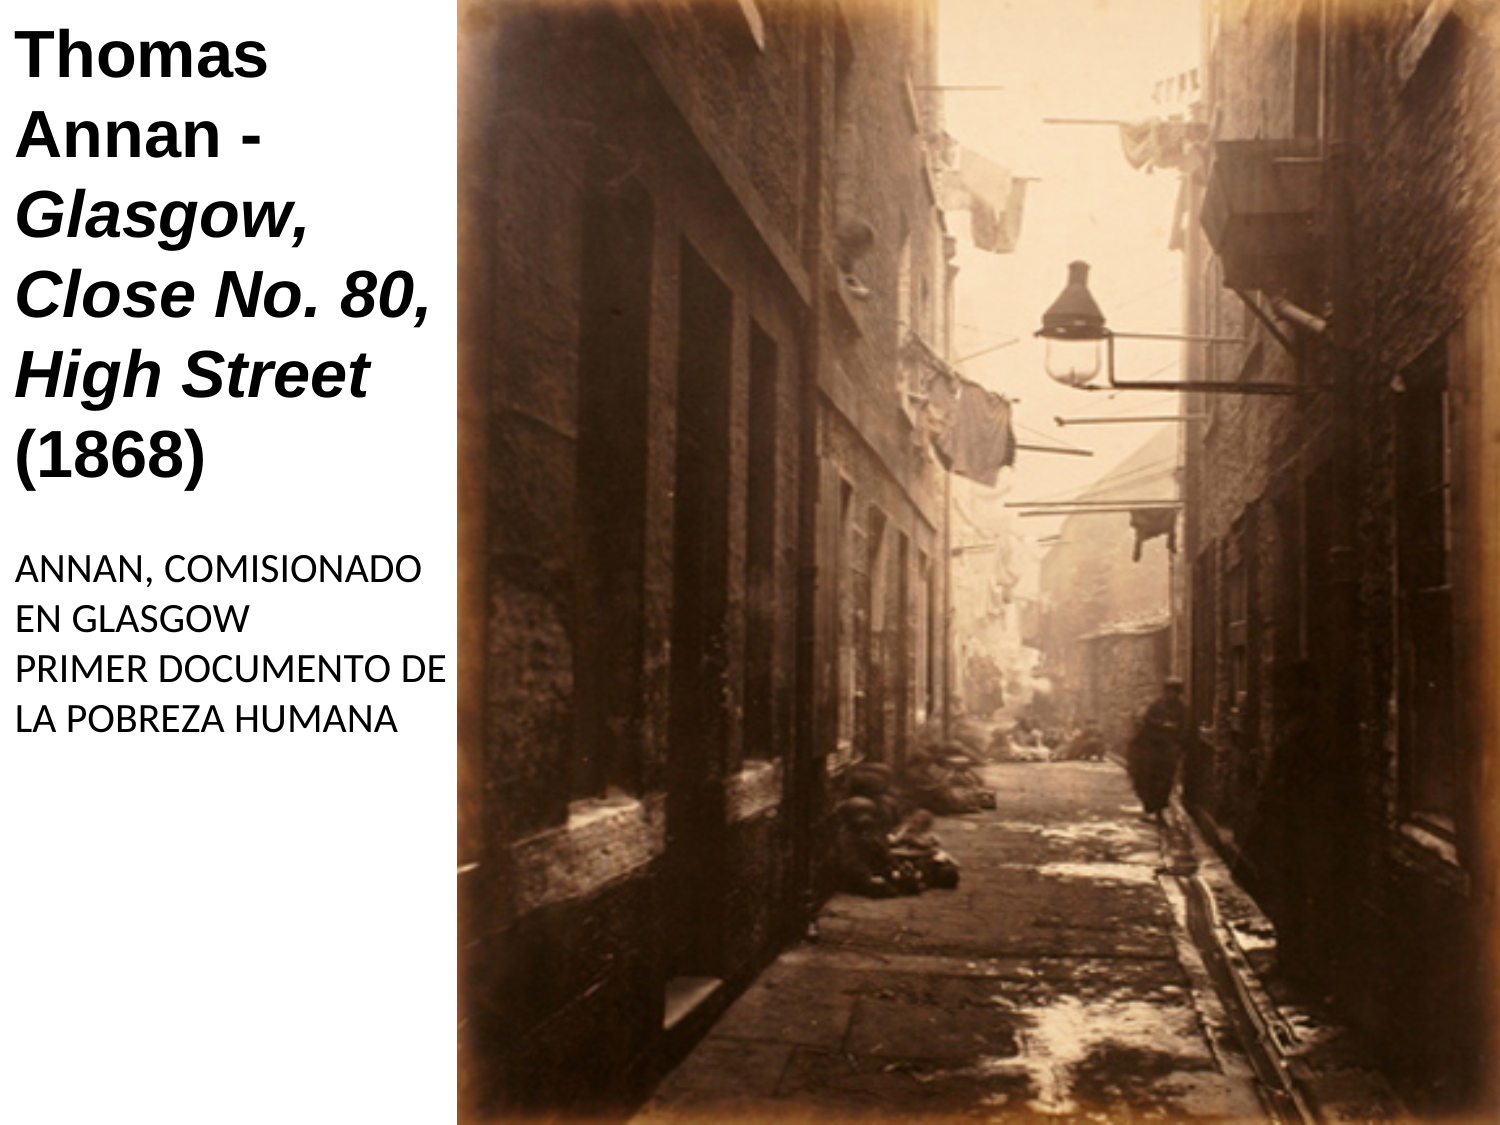

Thomas Annan - Glasgow, Close No. 80, High Street (1868)
ANNAN, COMISIONADO EN GLASGOW
PRIMER DOCUMENTO DE LA POBREZA HUMANA